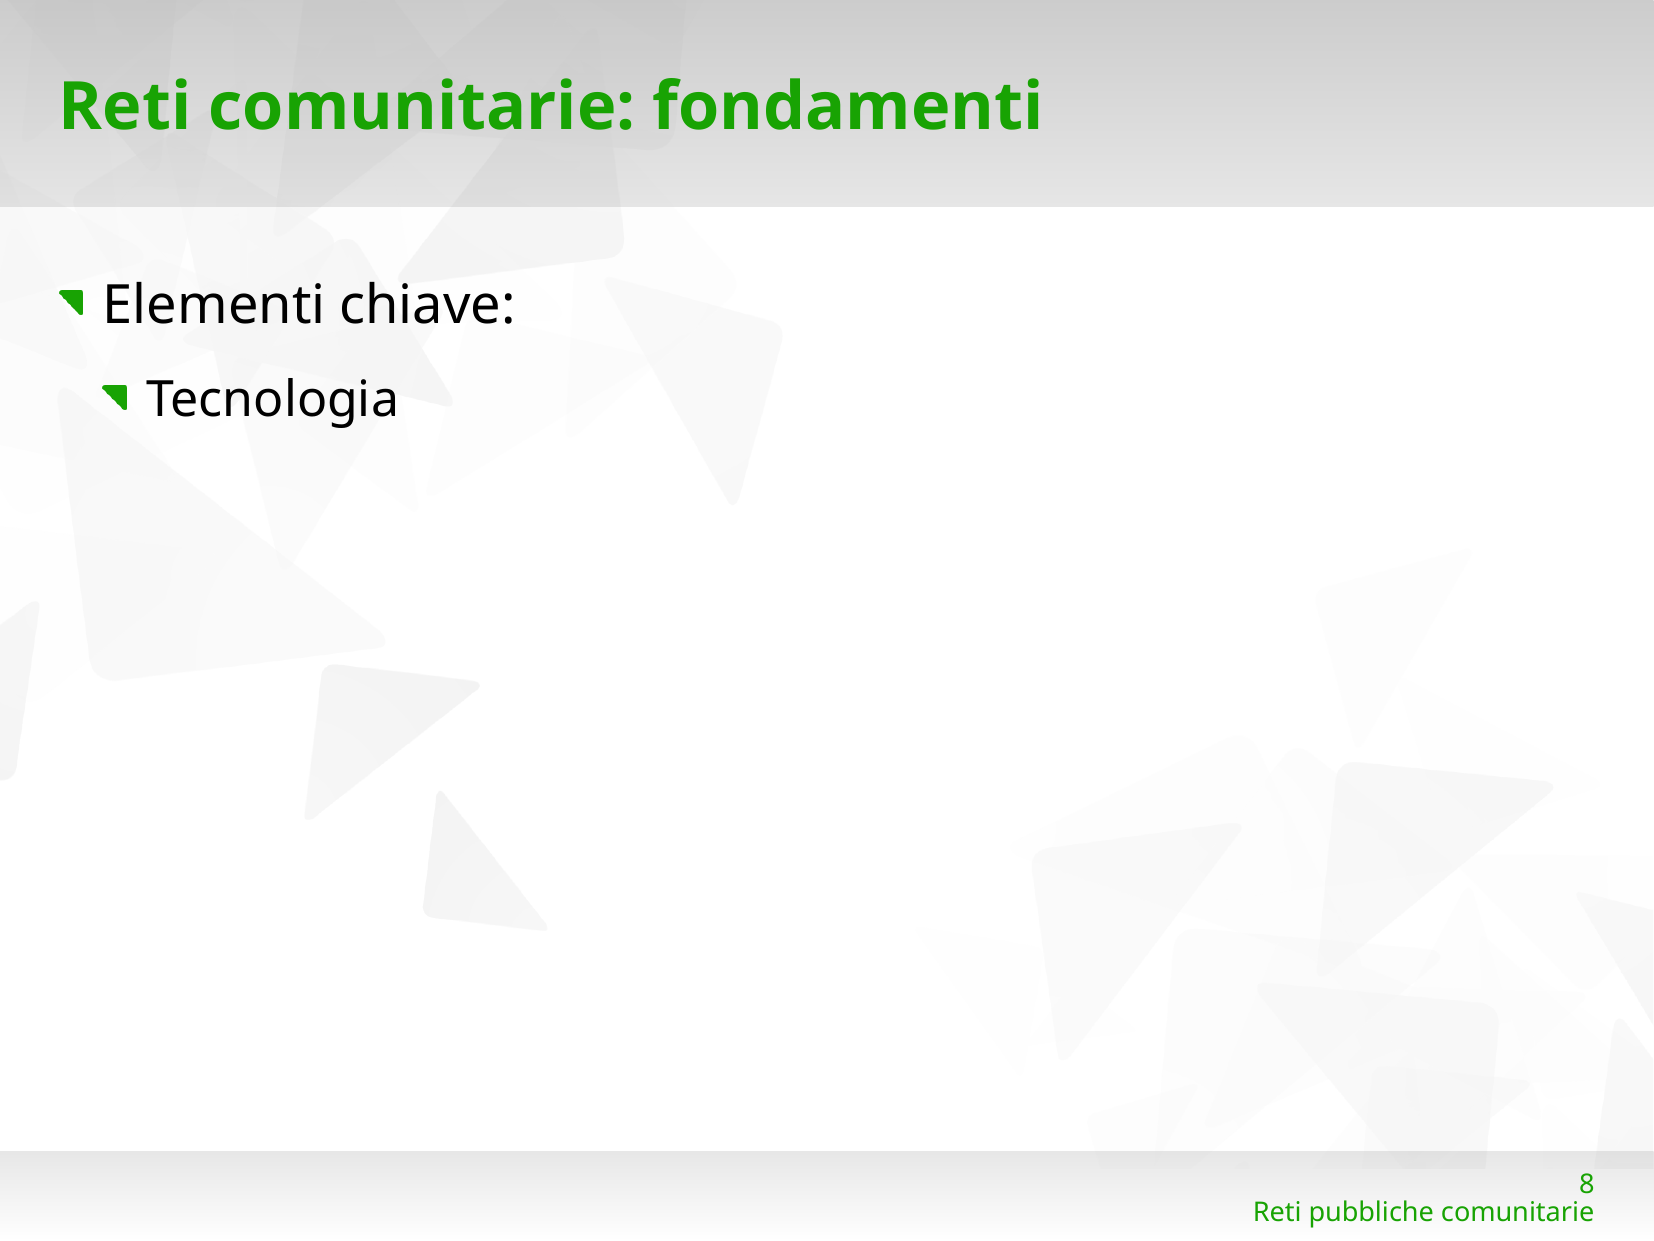

# Reti comunitarie: fondamenti
Elementi chiave:
Tecnologia
8
Reti pubbliche comunitarie